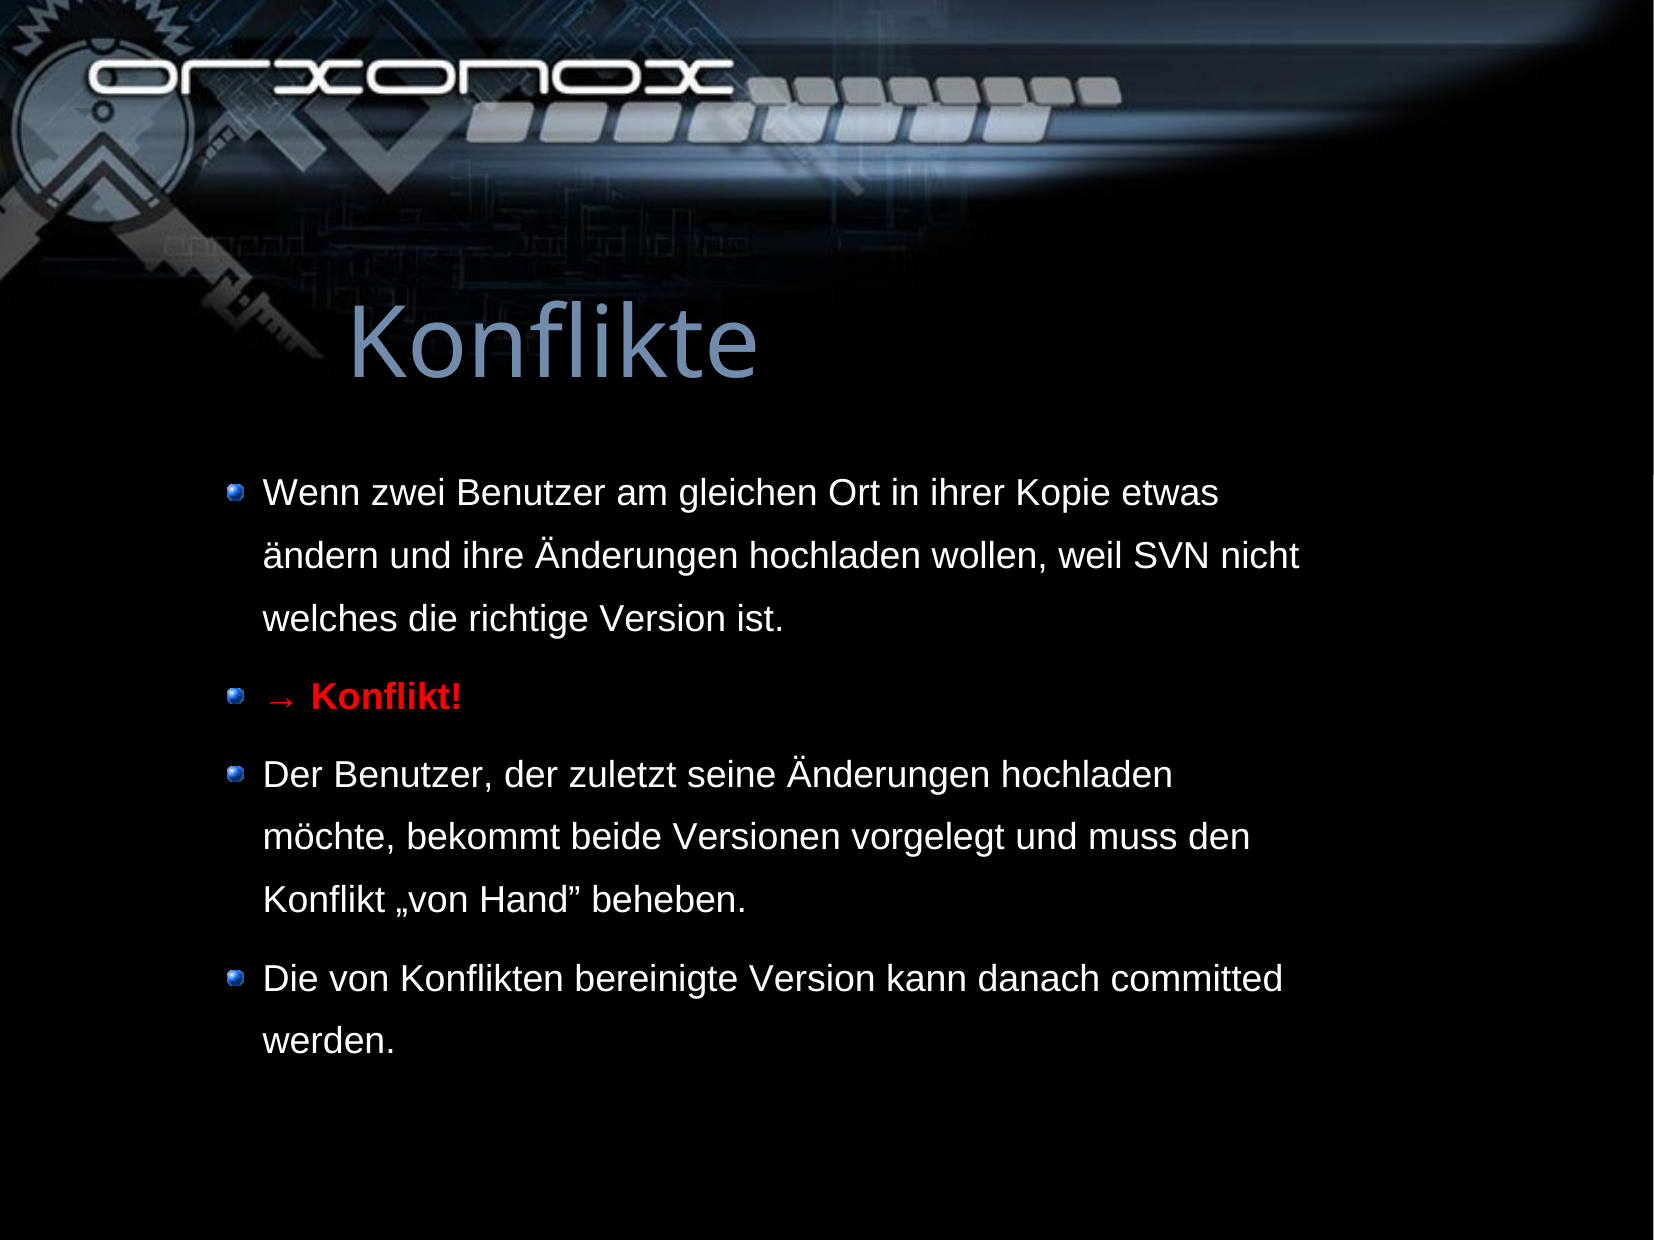

Konflikte
Wenn zwei Benutzer am gleichen Ort in ihrer Kopie etwas ändern und ihre Änderungen hochladen wollen, weil SVN nicht welches die richtige Version ist.
→ Konflikt!
Der Benutzer, der zuletzt seine Änderungen hochladen möchte, bekommt beide Versionen vorgelegt und muss den Konflikt „von Hand” beheben.
Die von Konflikten bereinigte Version kann danach committed werden.